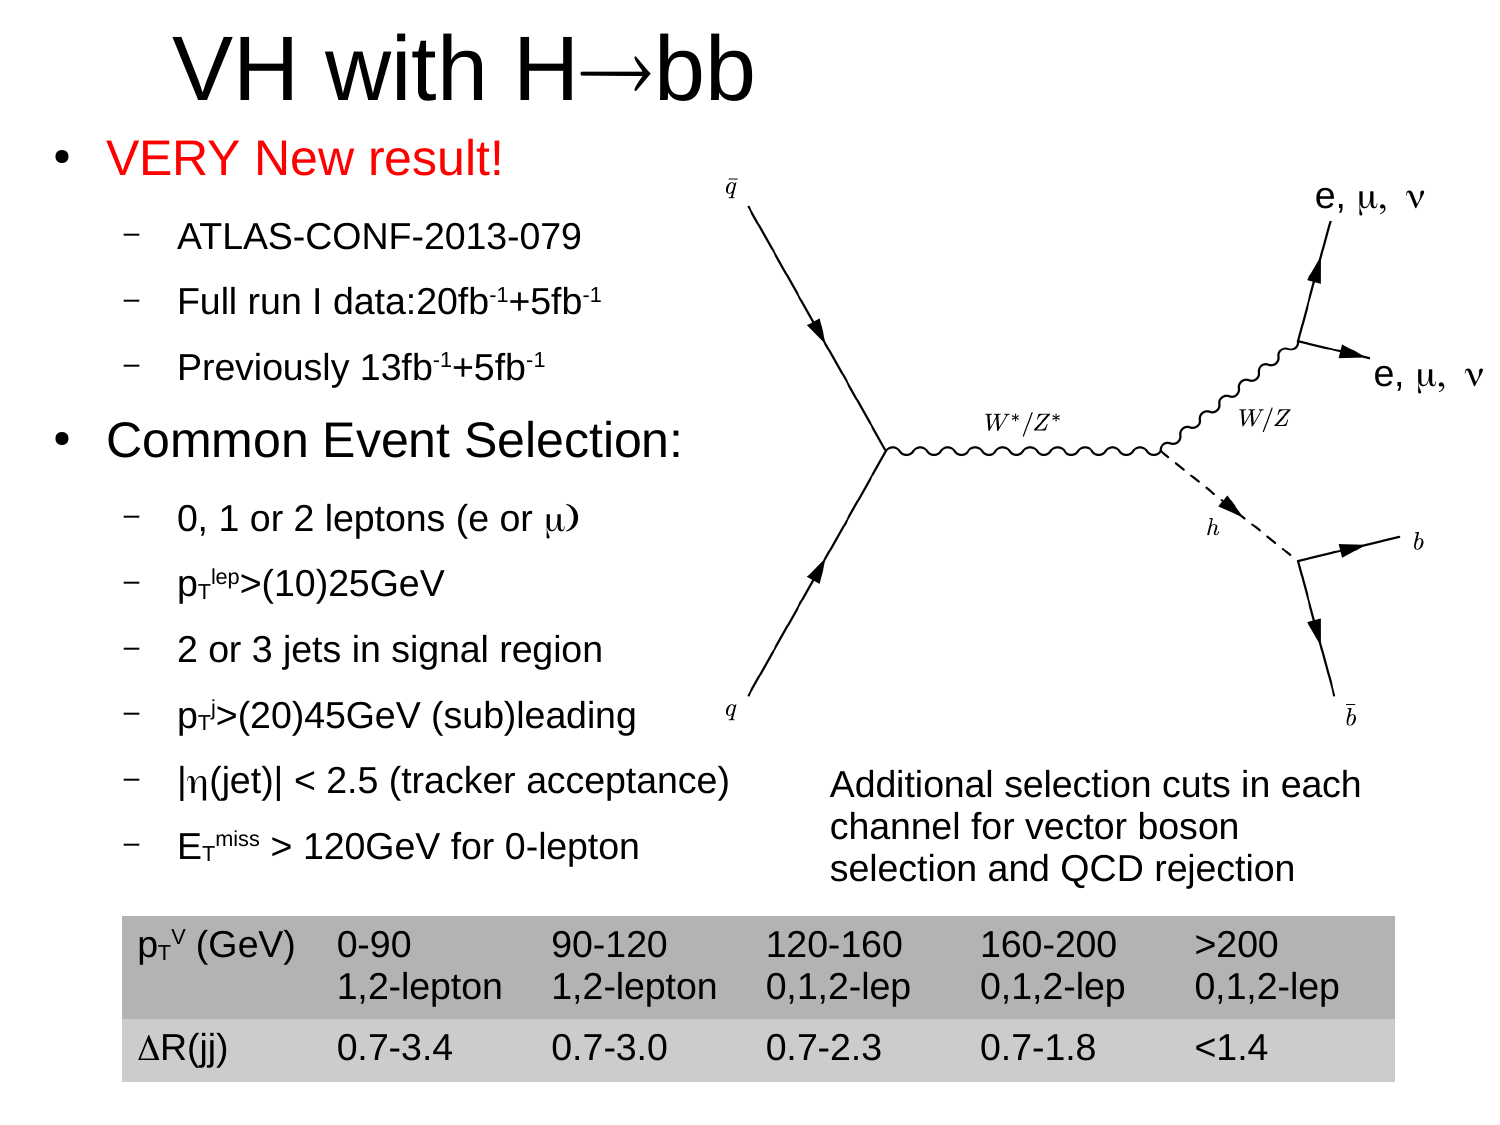

# VH with Hbb
VERY New result!
ATLAS-CONF-2013-079
Full run I data:20fb-1+5fb-1
Previously 13fb-1+5fb-1
Common Event Selection:
0, 1 or 2 leptons (e or )
pTlep>(10)25GeV
2 or 3 jets in signal region
pTj>(20)45GeV (sub)leading
|h(jet)| < 2.5 (tracker acceptance)
ETmiss > 120GeV for 0-lepton
e, m, n
e, m, n
Additional selection cuts in each channel for vector boson selection and QCD rejection
| pTV (GeV) | 0-90 1,2-lepton | 90-120 1,2-lepton | 120-160 0,1,2-lep | 160-200 0,1,2-lep | >200 0,1,2-lep |
| --- | --- | --- | --- | --- | --- |
| DR(jj) | 0.7-3.4 | 0.7-3.0 | 0.7-2.3 | 0.7-1.8 | <1.4 |